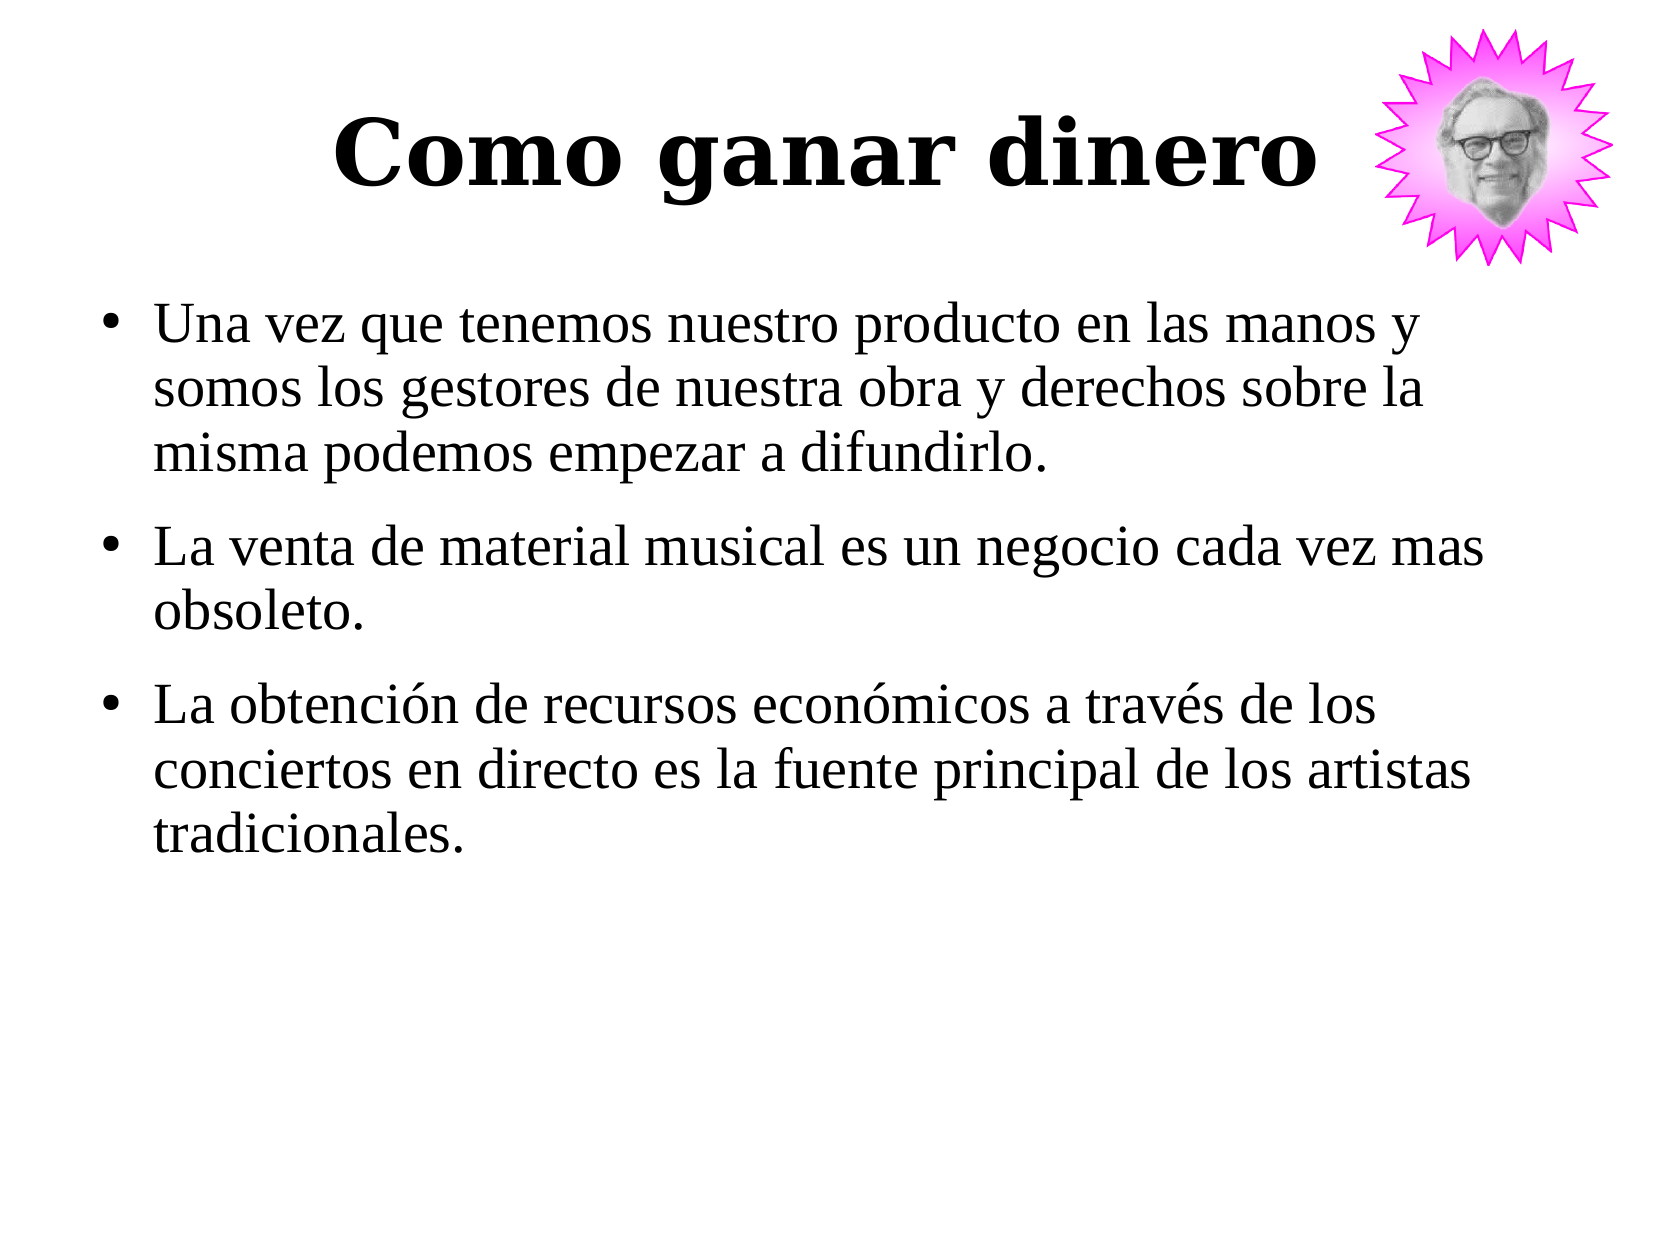

# Como ganar dinero
Una vez que tenemos nuestro producto en las manos y somos los gestores de nuestra obra y derechos sobre la misma podemos empezar a difundirlo.
La venta de material musical es un negocio cada vez mas obsoleto.
La obtención de recursos económicos a través de los conciertos en directo es la fuente principal de los artistas tradicionales.